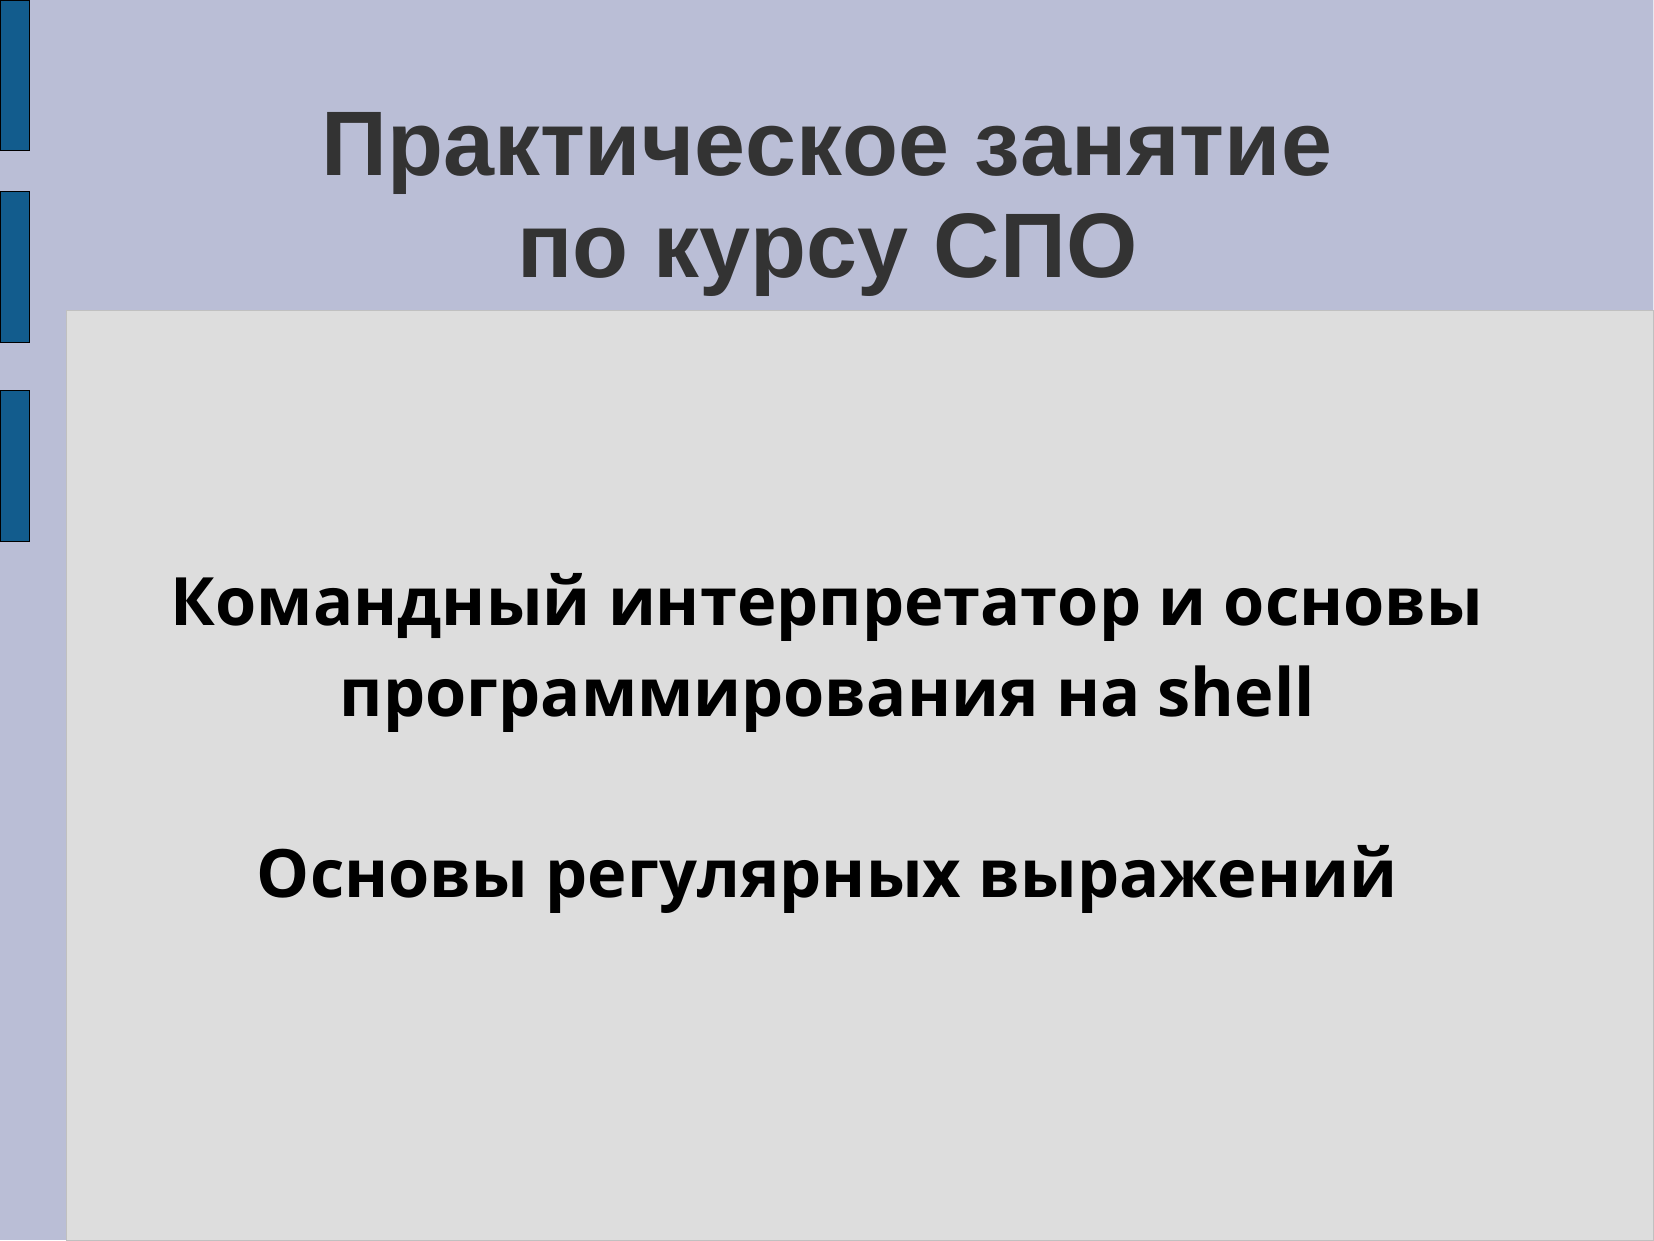

# Практическое занятие по курсу СПО
Командный интерпретатор и основы программирования на shell
Основы регулярных выражений